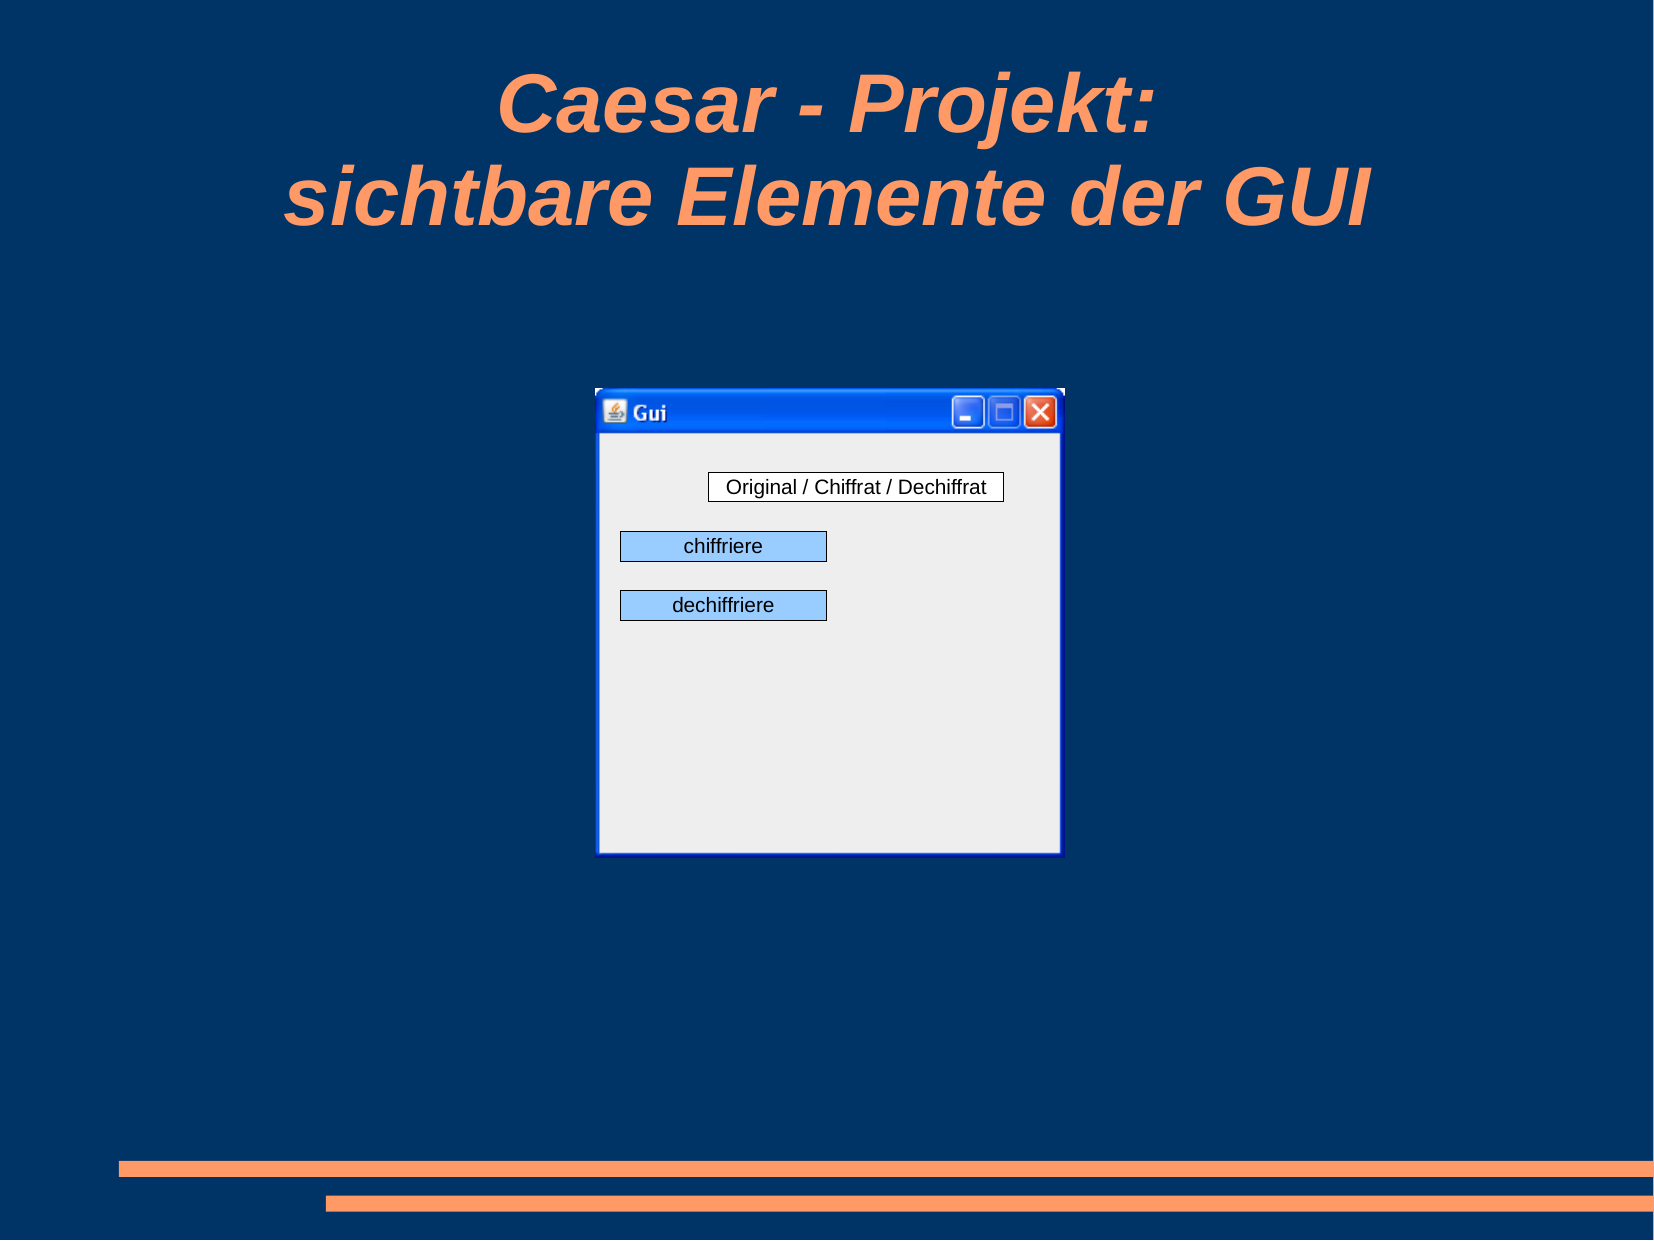

# Caesar - Projekt: sichtbare Elemente der GUI
Original / Chiffrat / Dechiffrat
chiffriere
dechiffriere